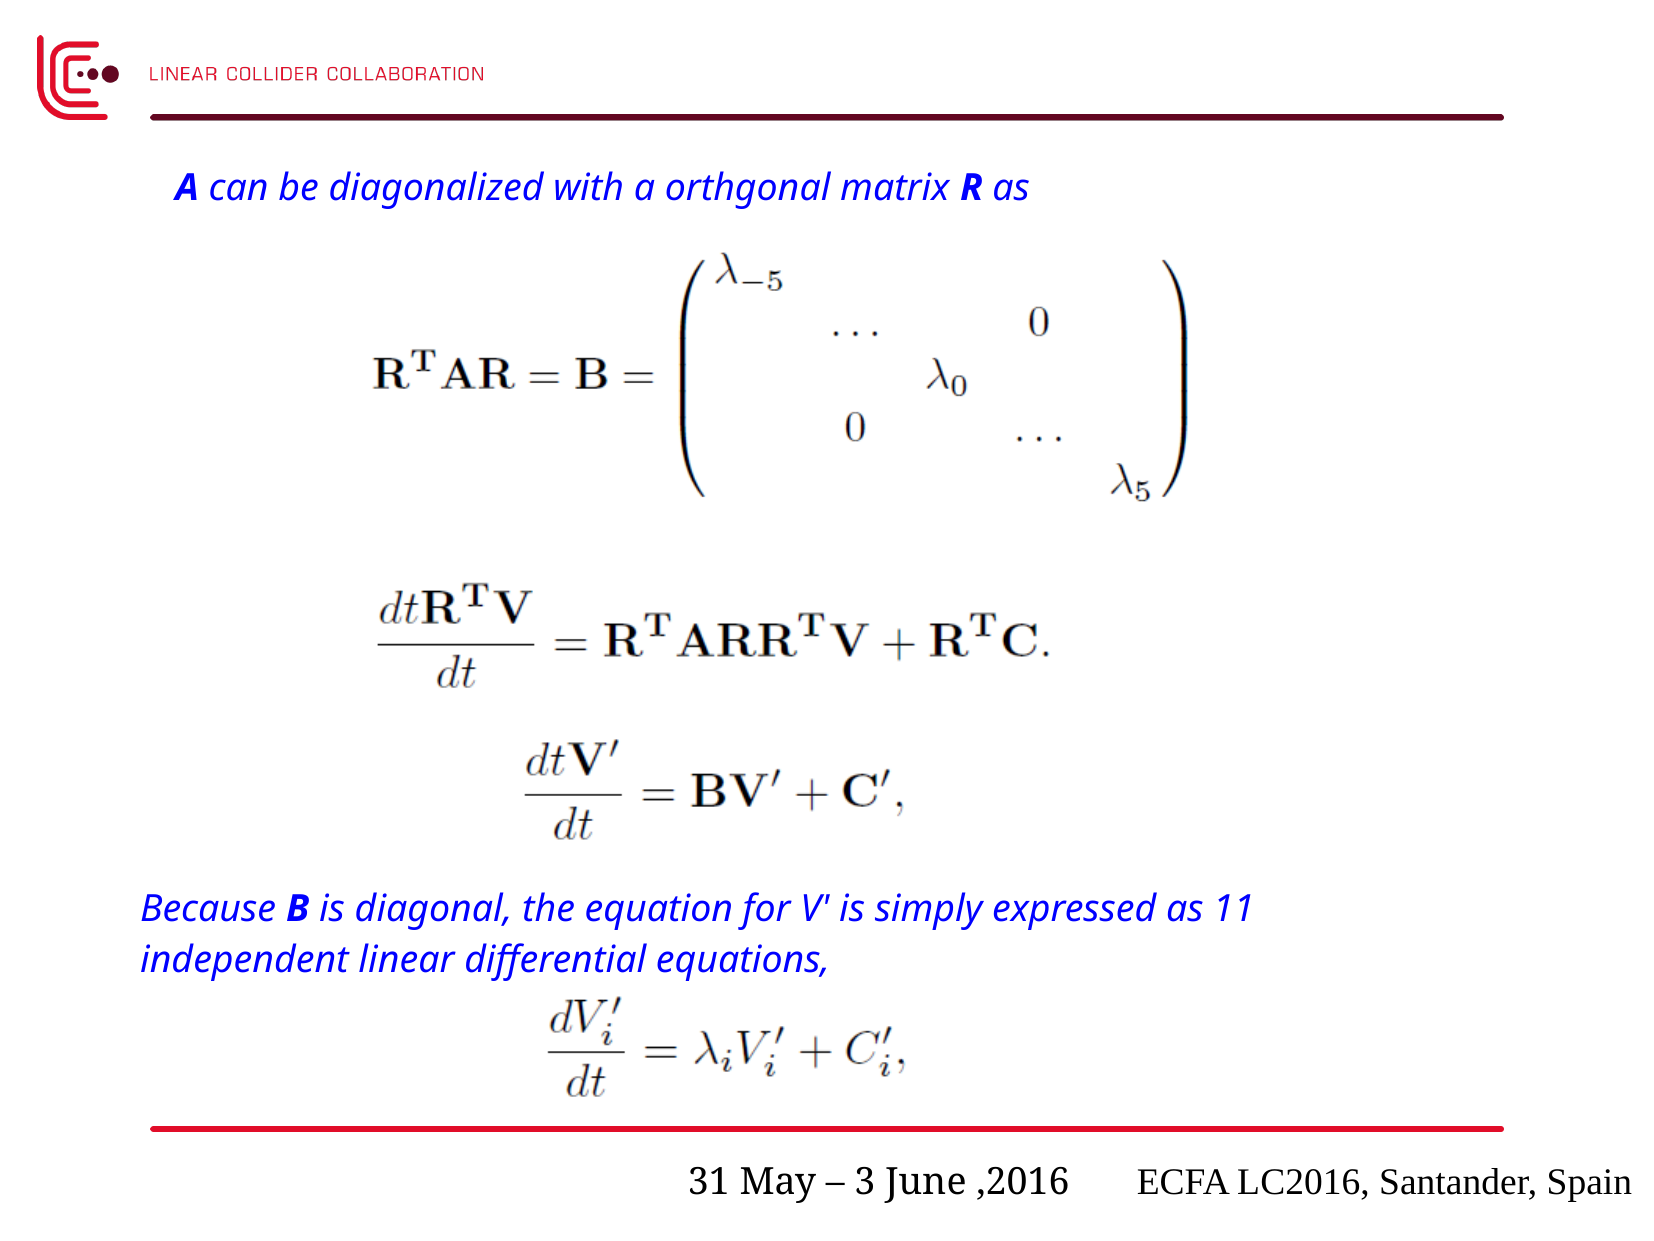

A can be diagonalized with a orthgonal matrix R as
Because B is diagonal, the equation for V' is simply expressed as 11 independent linear differential equations,